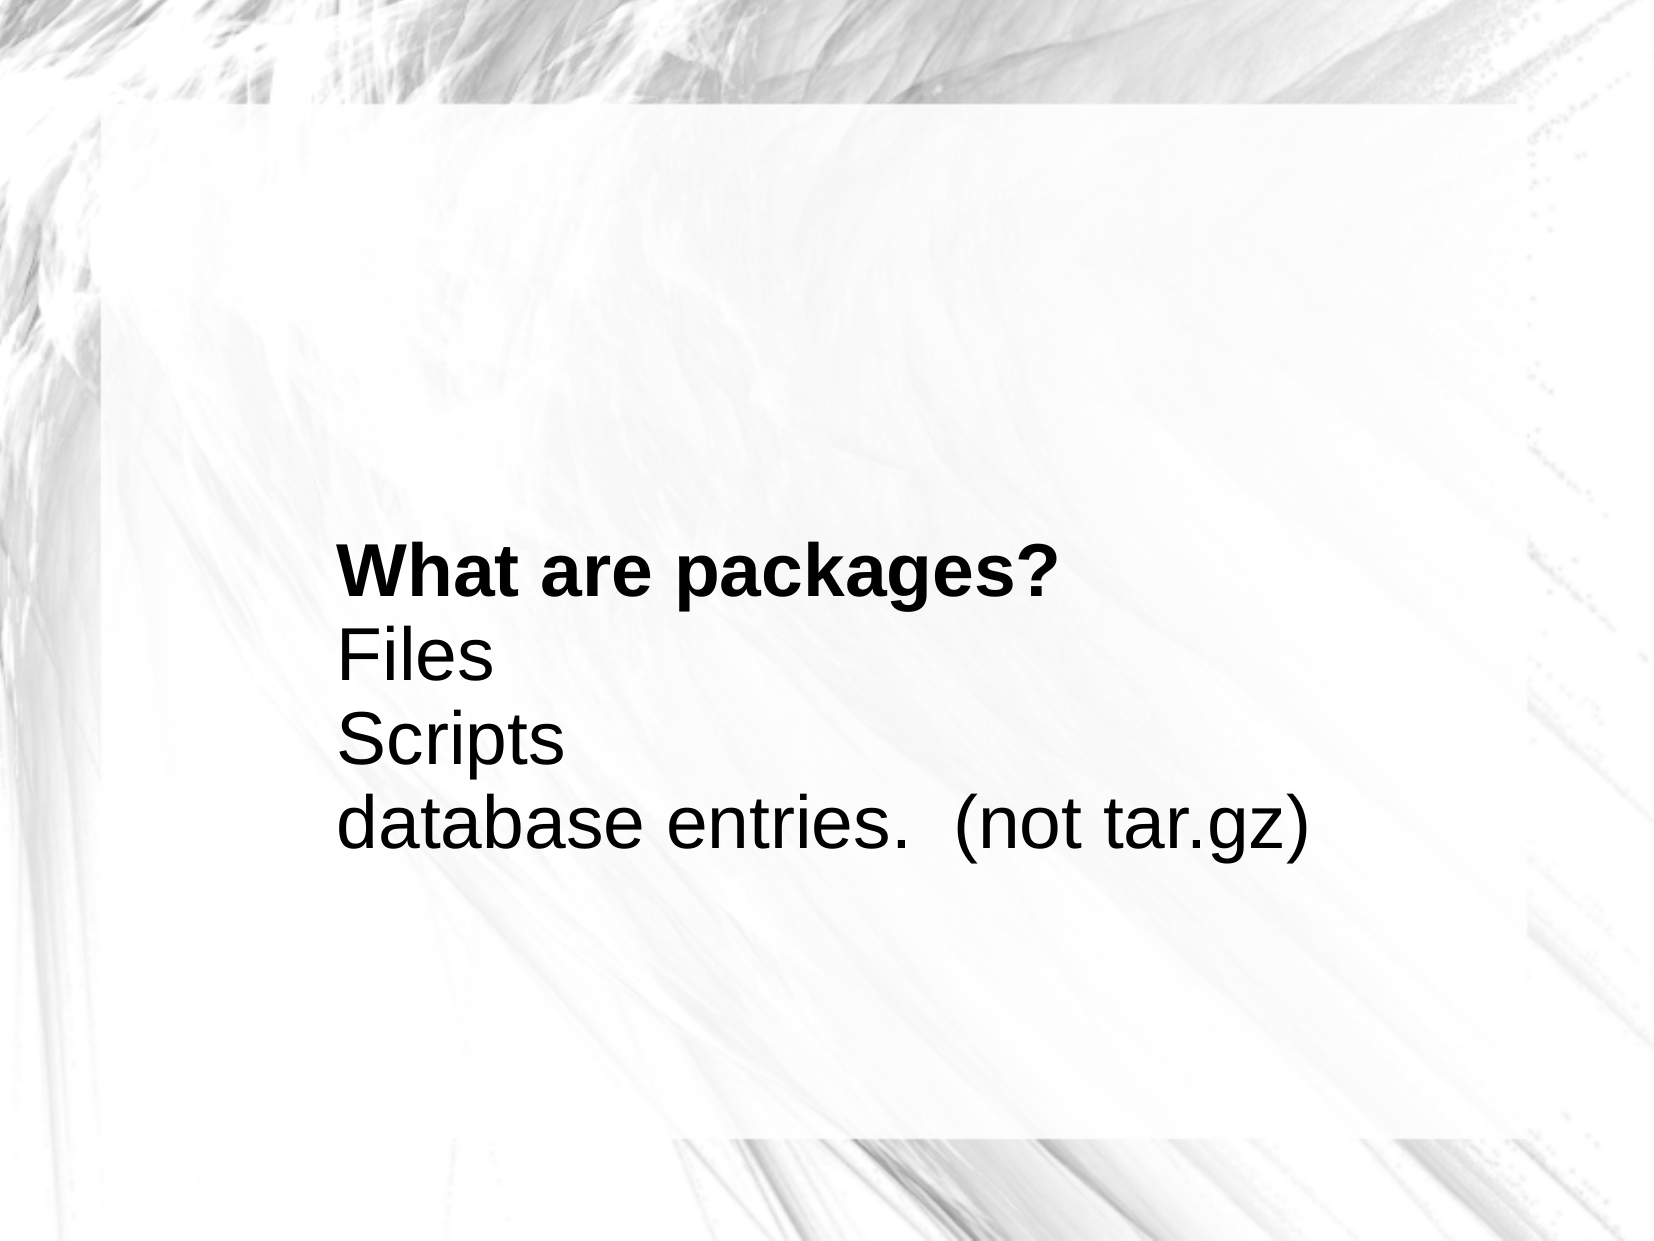

What are packages?
Files
Scripts
database entries. (not tar.gz)